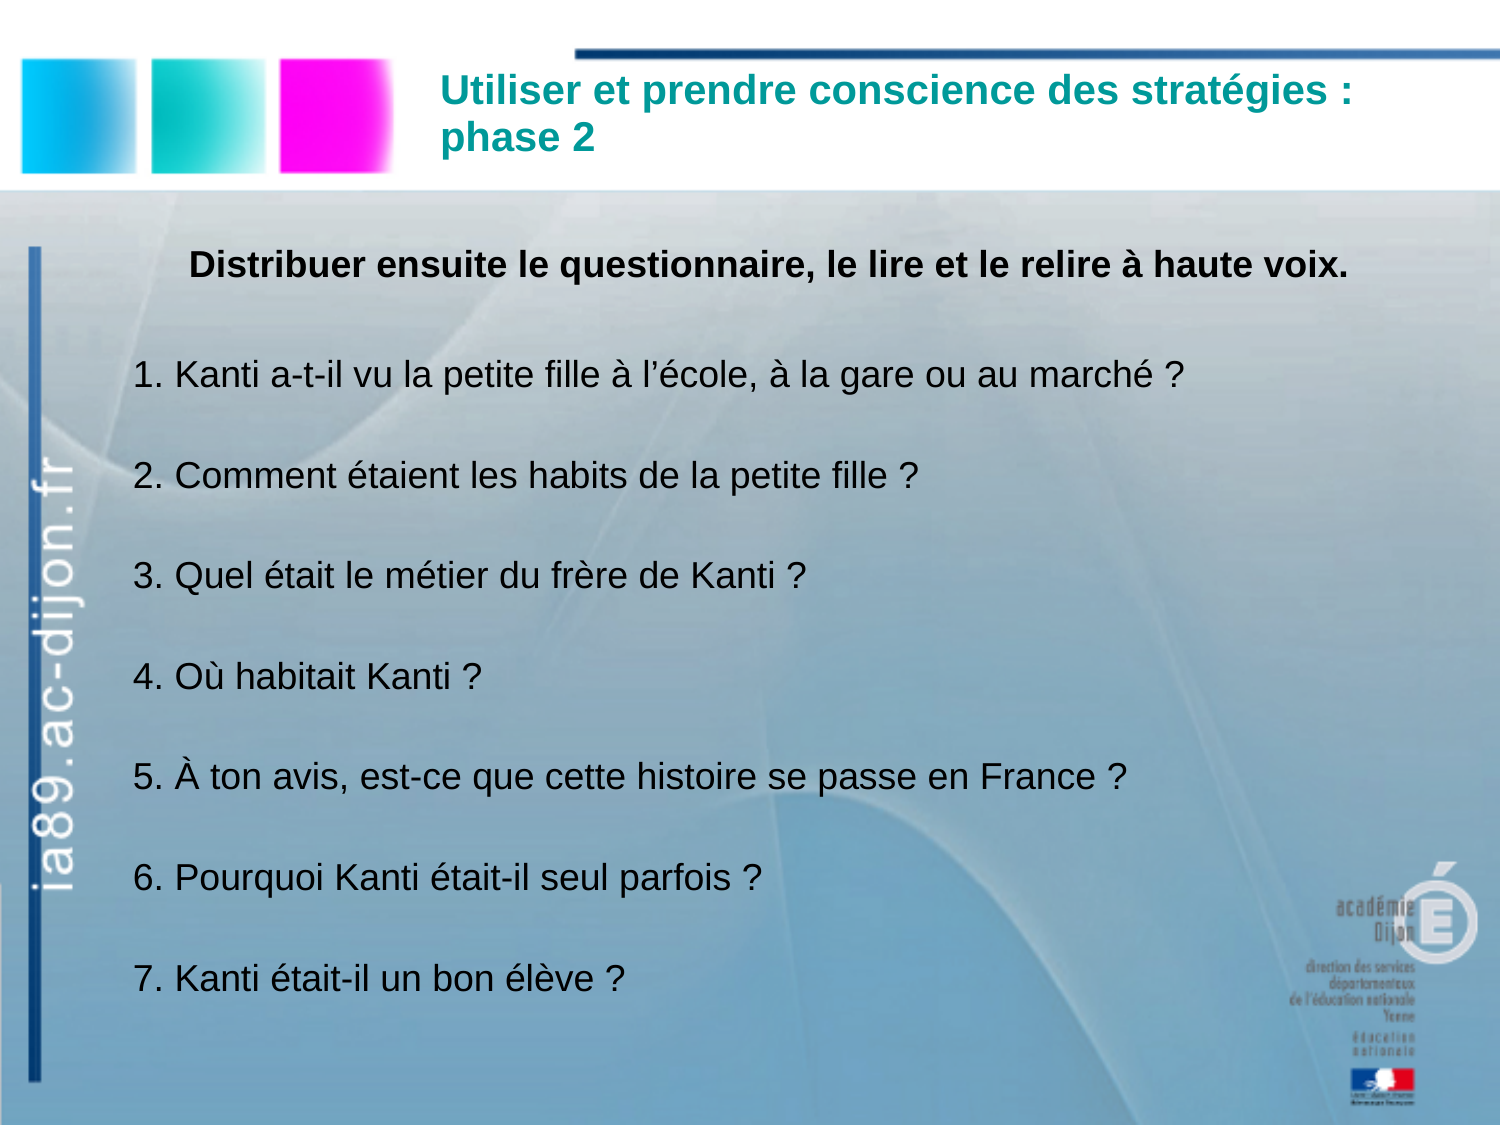

# Utiliser et prendre conscience des stratégies : phase 2
Distribuer ensuite le questionnaire, le lire et le relire à haute voix.
1. Kanti a-t-il vu la petite fille à l’école, à la gare ou au marché ?
2. Comment étaient les habits de la petite fille ?
3. Quel était le métier du frère de Kanti ?
4. Où habitait Kanti ?
5. À ton avis, est-ce que cette histoire se passe en France ?
6. Pourquoi Kanti était-il seul parfois ?
7. Kanti était-il un bon élève ?